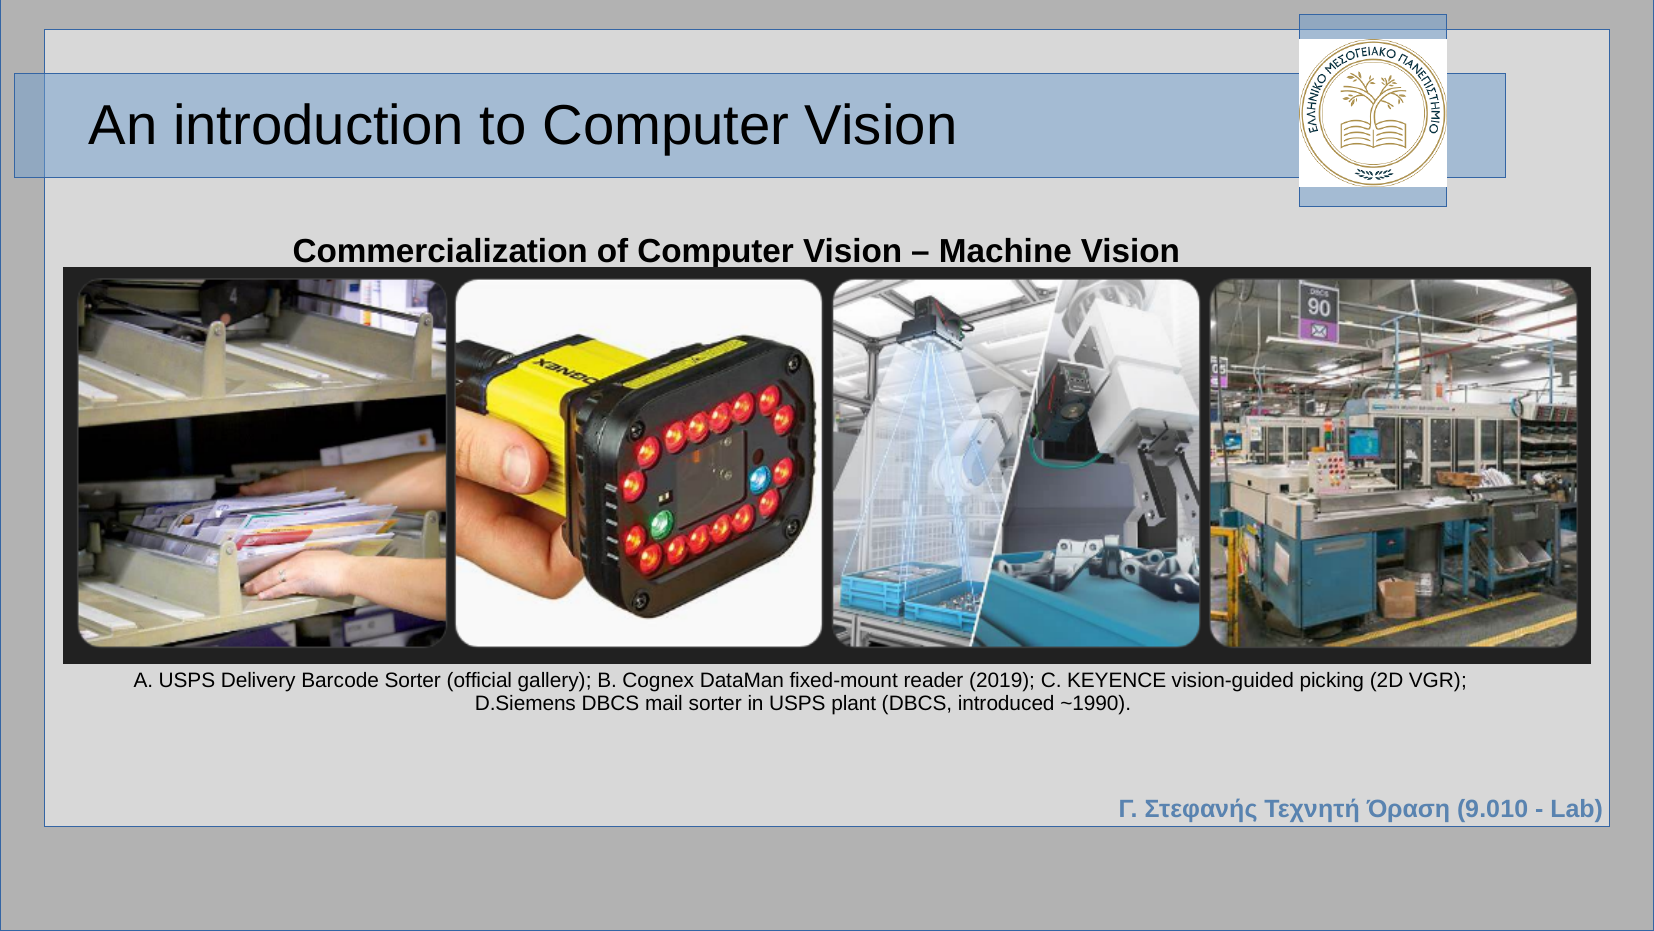

# An introduction to Computer Vision
Commercialization of Computer Vision – Machine Vision
A. USPS Delivery Barcode Sorter (official gallery); B. Cognex DataMan fixed-mount reader (2019); C. KEYENCE vision-guided picking (2D VGR);
D.Siemens DBCS mail sorter in USPS plant (DBCS, introduced ~1990).
Γ. Στεφανής Τεχνητή Όραση (9.010 - Lab)